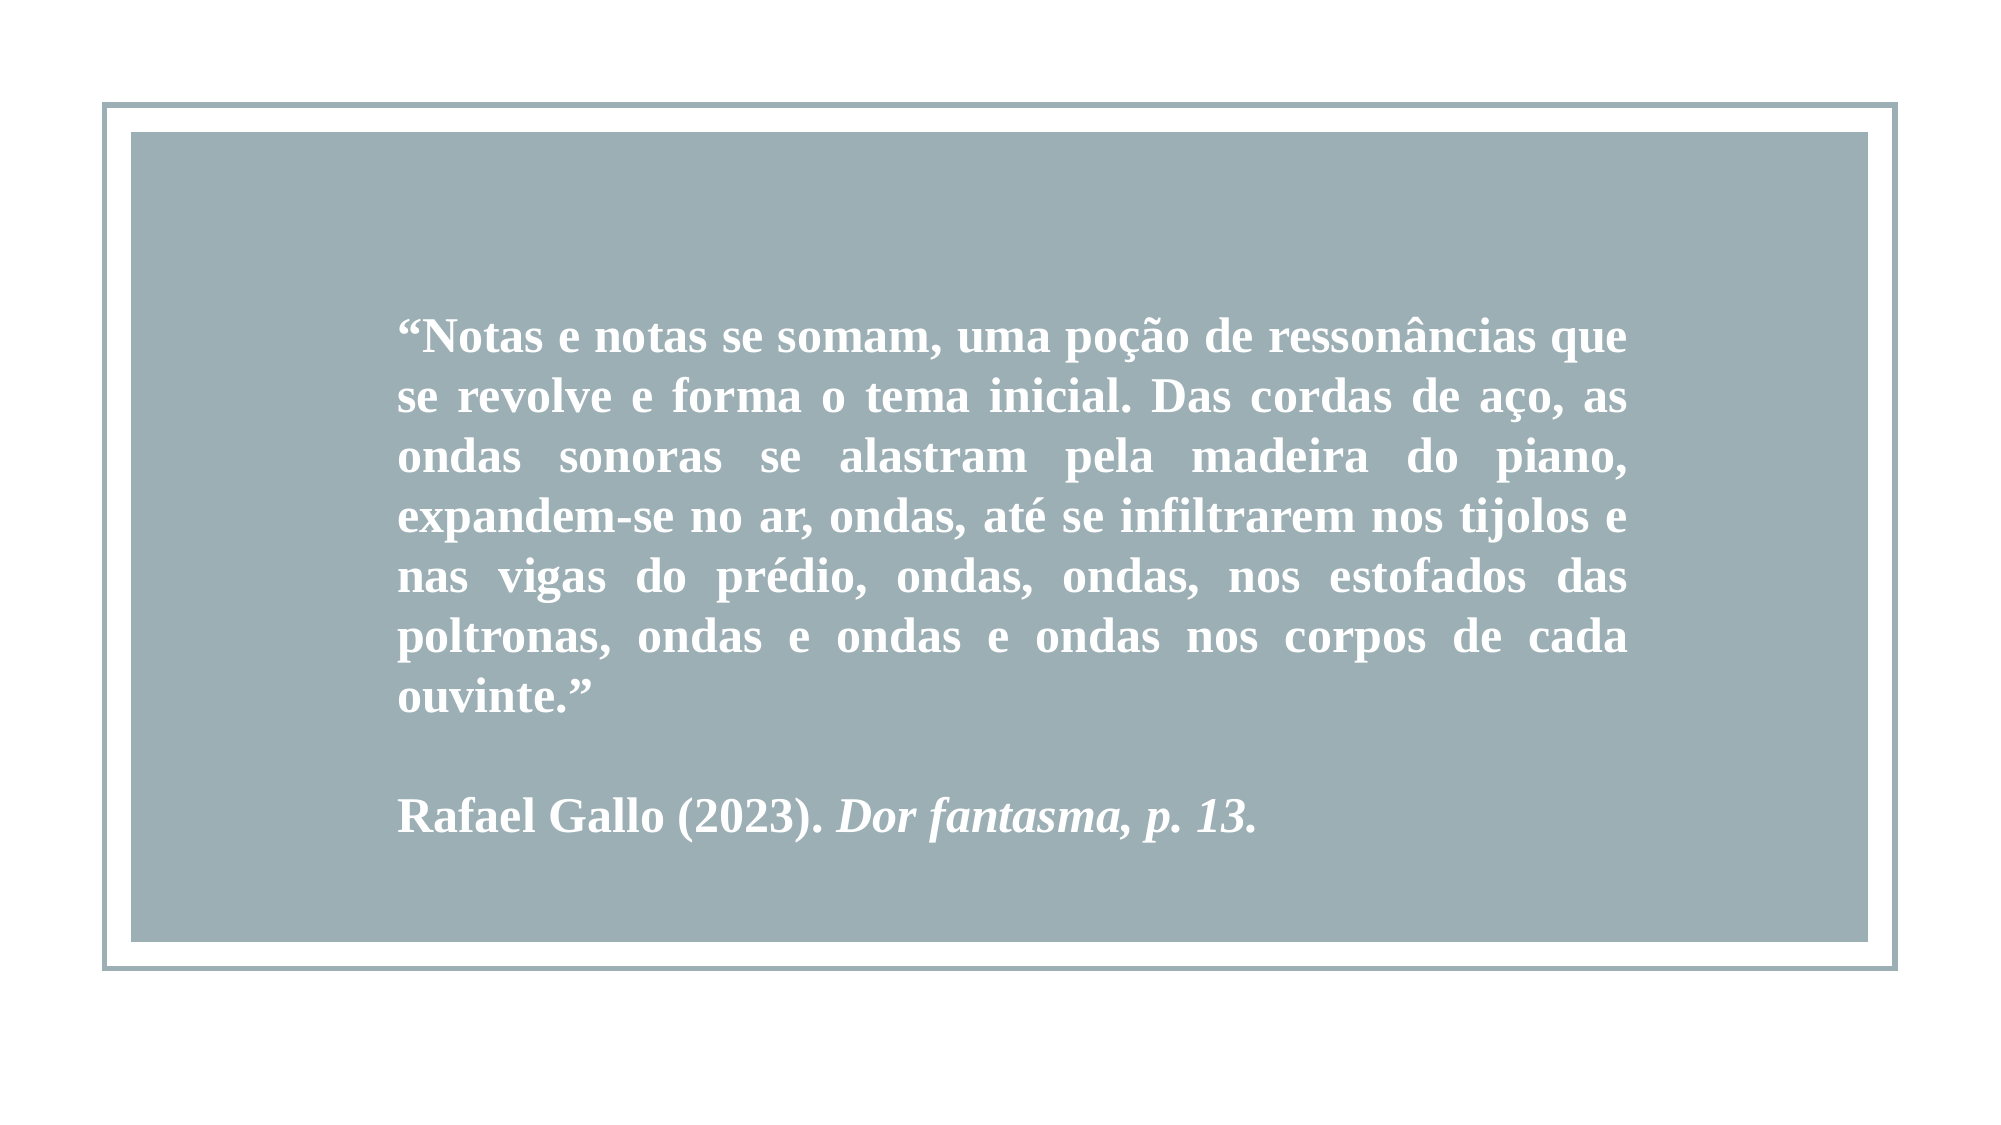

“Notas e notas se somam, uma poção de ressonâncias que se revolve e forma o tema inicial. Das cordas de aço, as ondas sonoras se alastram pela madeira do piano, expandem-se no ar, ondas, até se infiltrarem nos tijolos e nas vigas do prédio, ondas, ondas, nos estofados das poltronas, ondas e ondas e ondas nos corpos de cada ouvinte.”
Rafael Gallo (2023). Dor fantasma, p. 13.